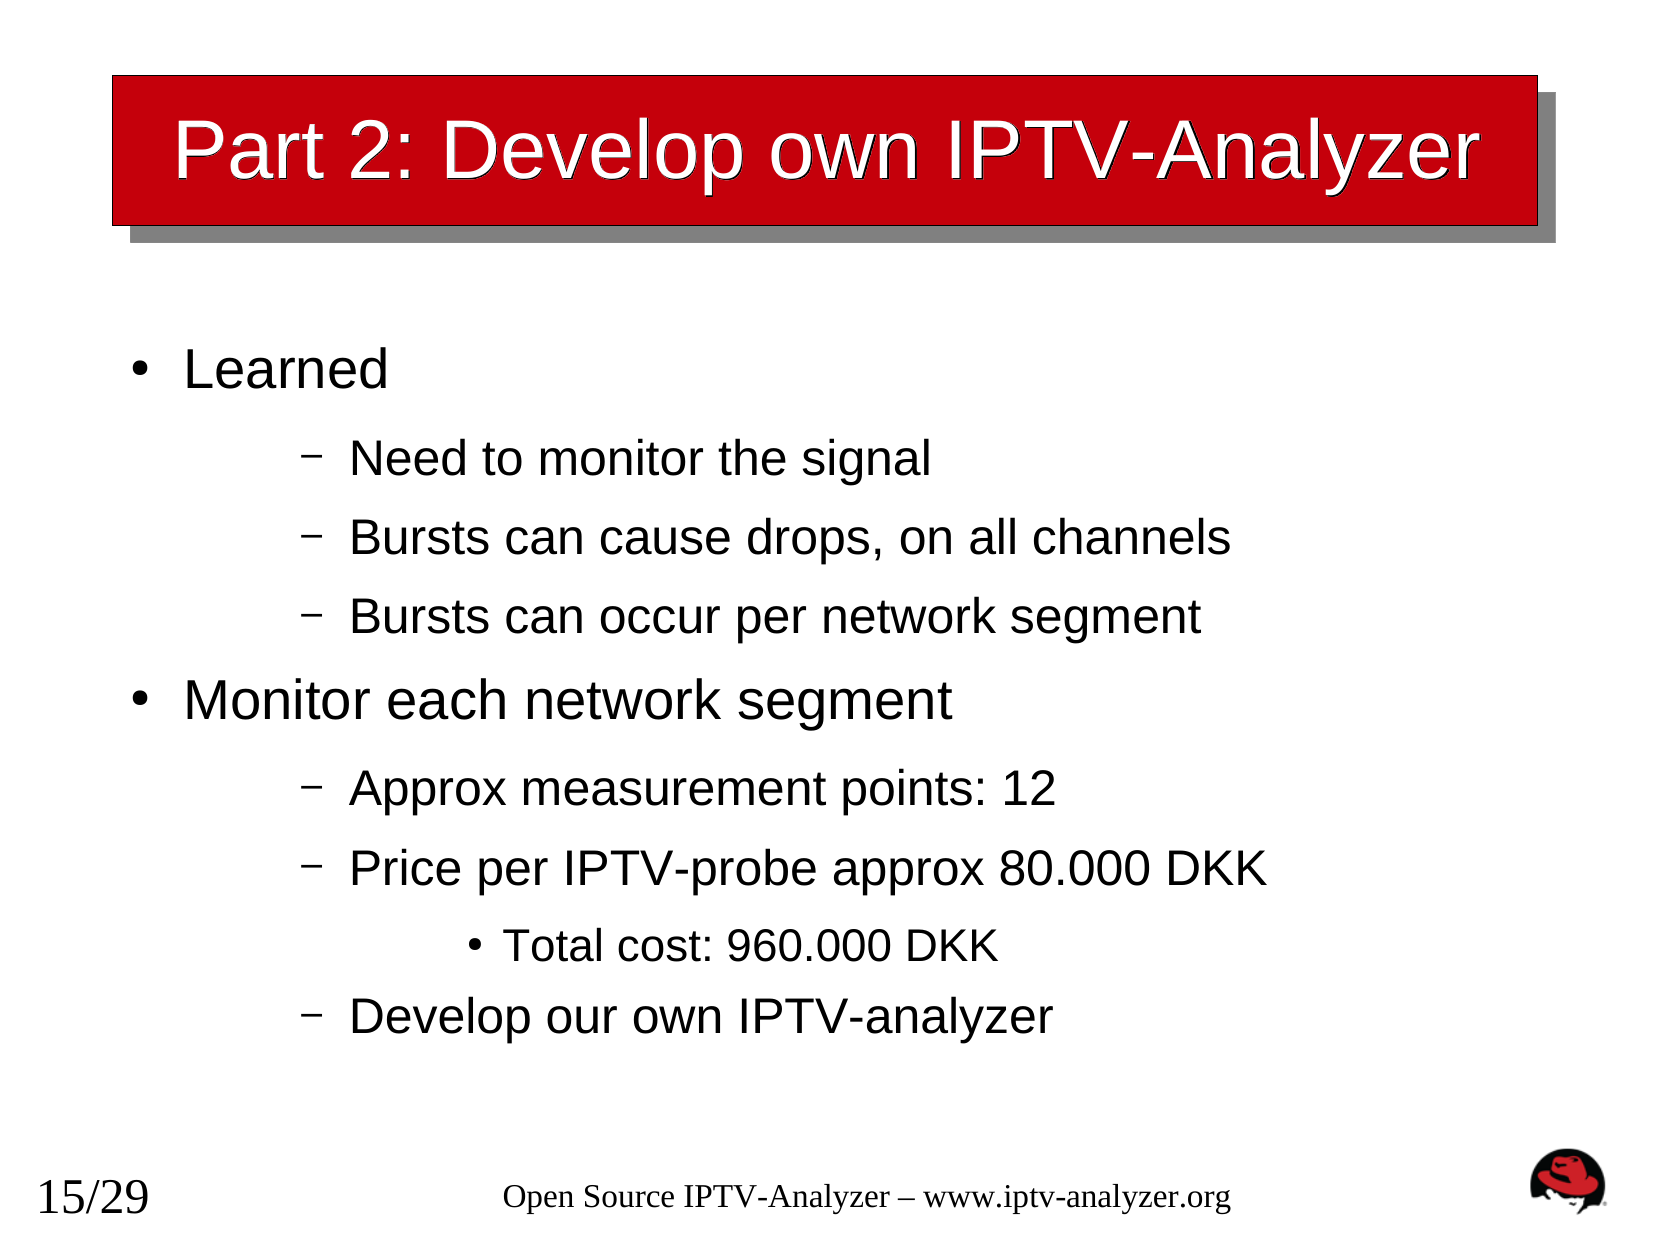

# Part 2: Develop own IPTV-Analyzer
Learned
Need to monitor the signal
Bursts can cause drops, on all channels
Bursts can occur per network segment
Monitor each network segment
Approx measurement points: 12
Price per IPTV-probe approx 80.000 DKK
Total cost: 960.000 DKK
Develop our own IPTV-analyzer